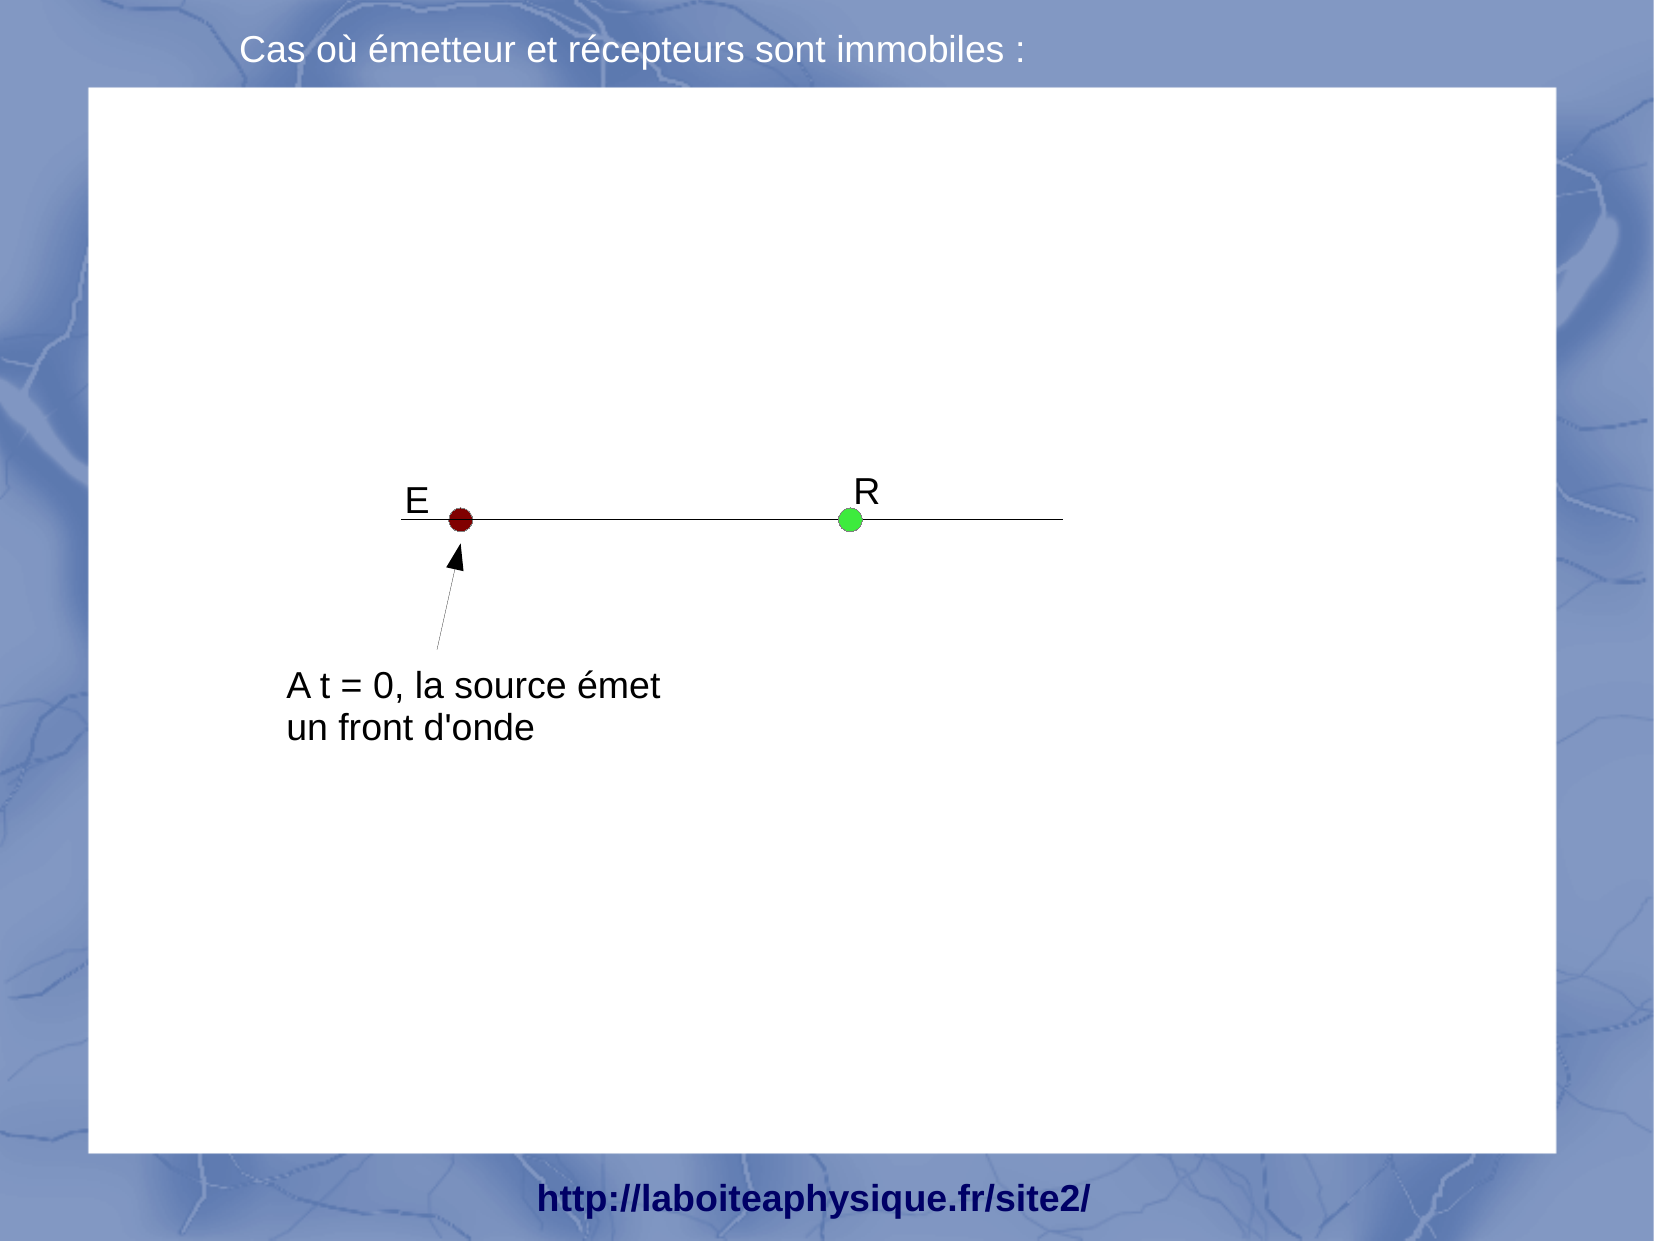

Cas où émetteur et récepteurs sont immobiles :
R
E
A t = 0, la source émet un front d'onde
http://laboiteaphysique.fr/site2/